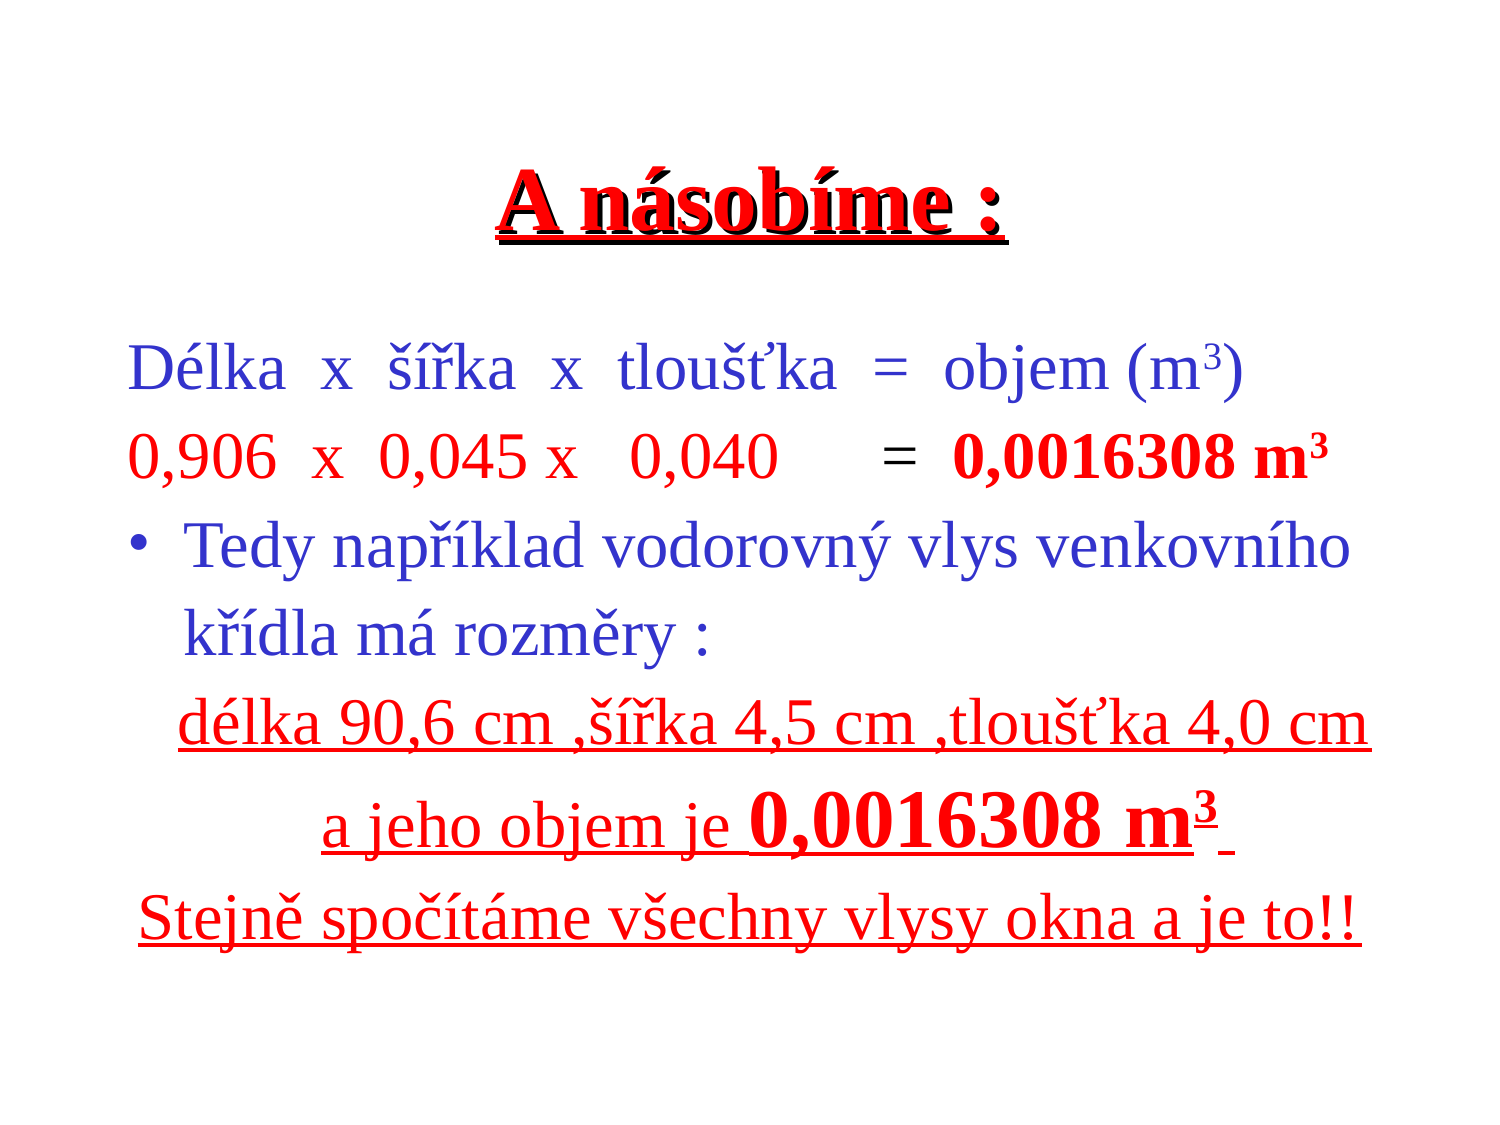

# A násobíme :
Délka x šířka x tloušťka = objem (m3)
0,906 x 0,045 x 0,040 = 0,0016308 m3
Tedy například vodorovný vlys venkovního
	křídla má rozměry :
 délka 90,6 cm ,šířka 4,5 cm ,tloušťka 4,0 cm
	a jeho objem je 0,0016308 m3
Stejně spočítáme všechny vlysy okna a je to!!